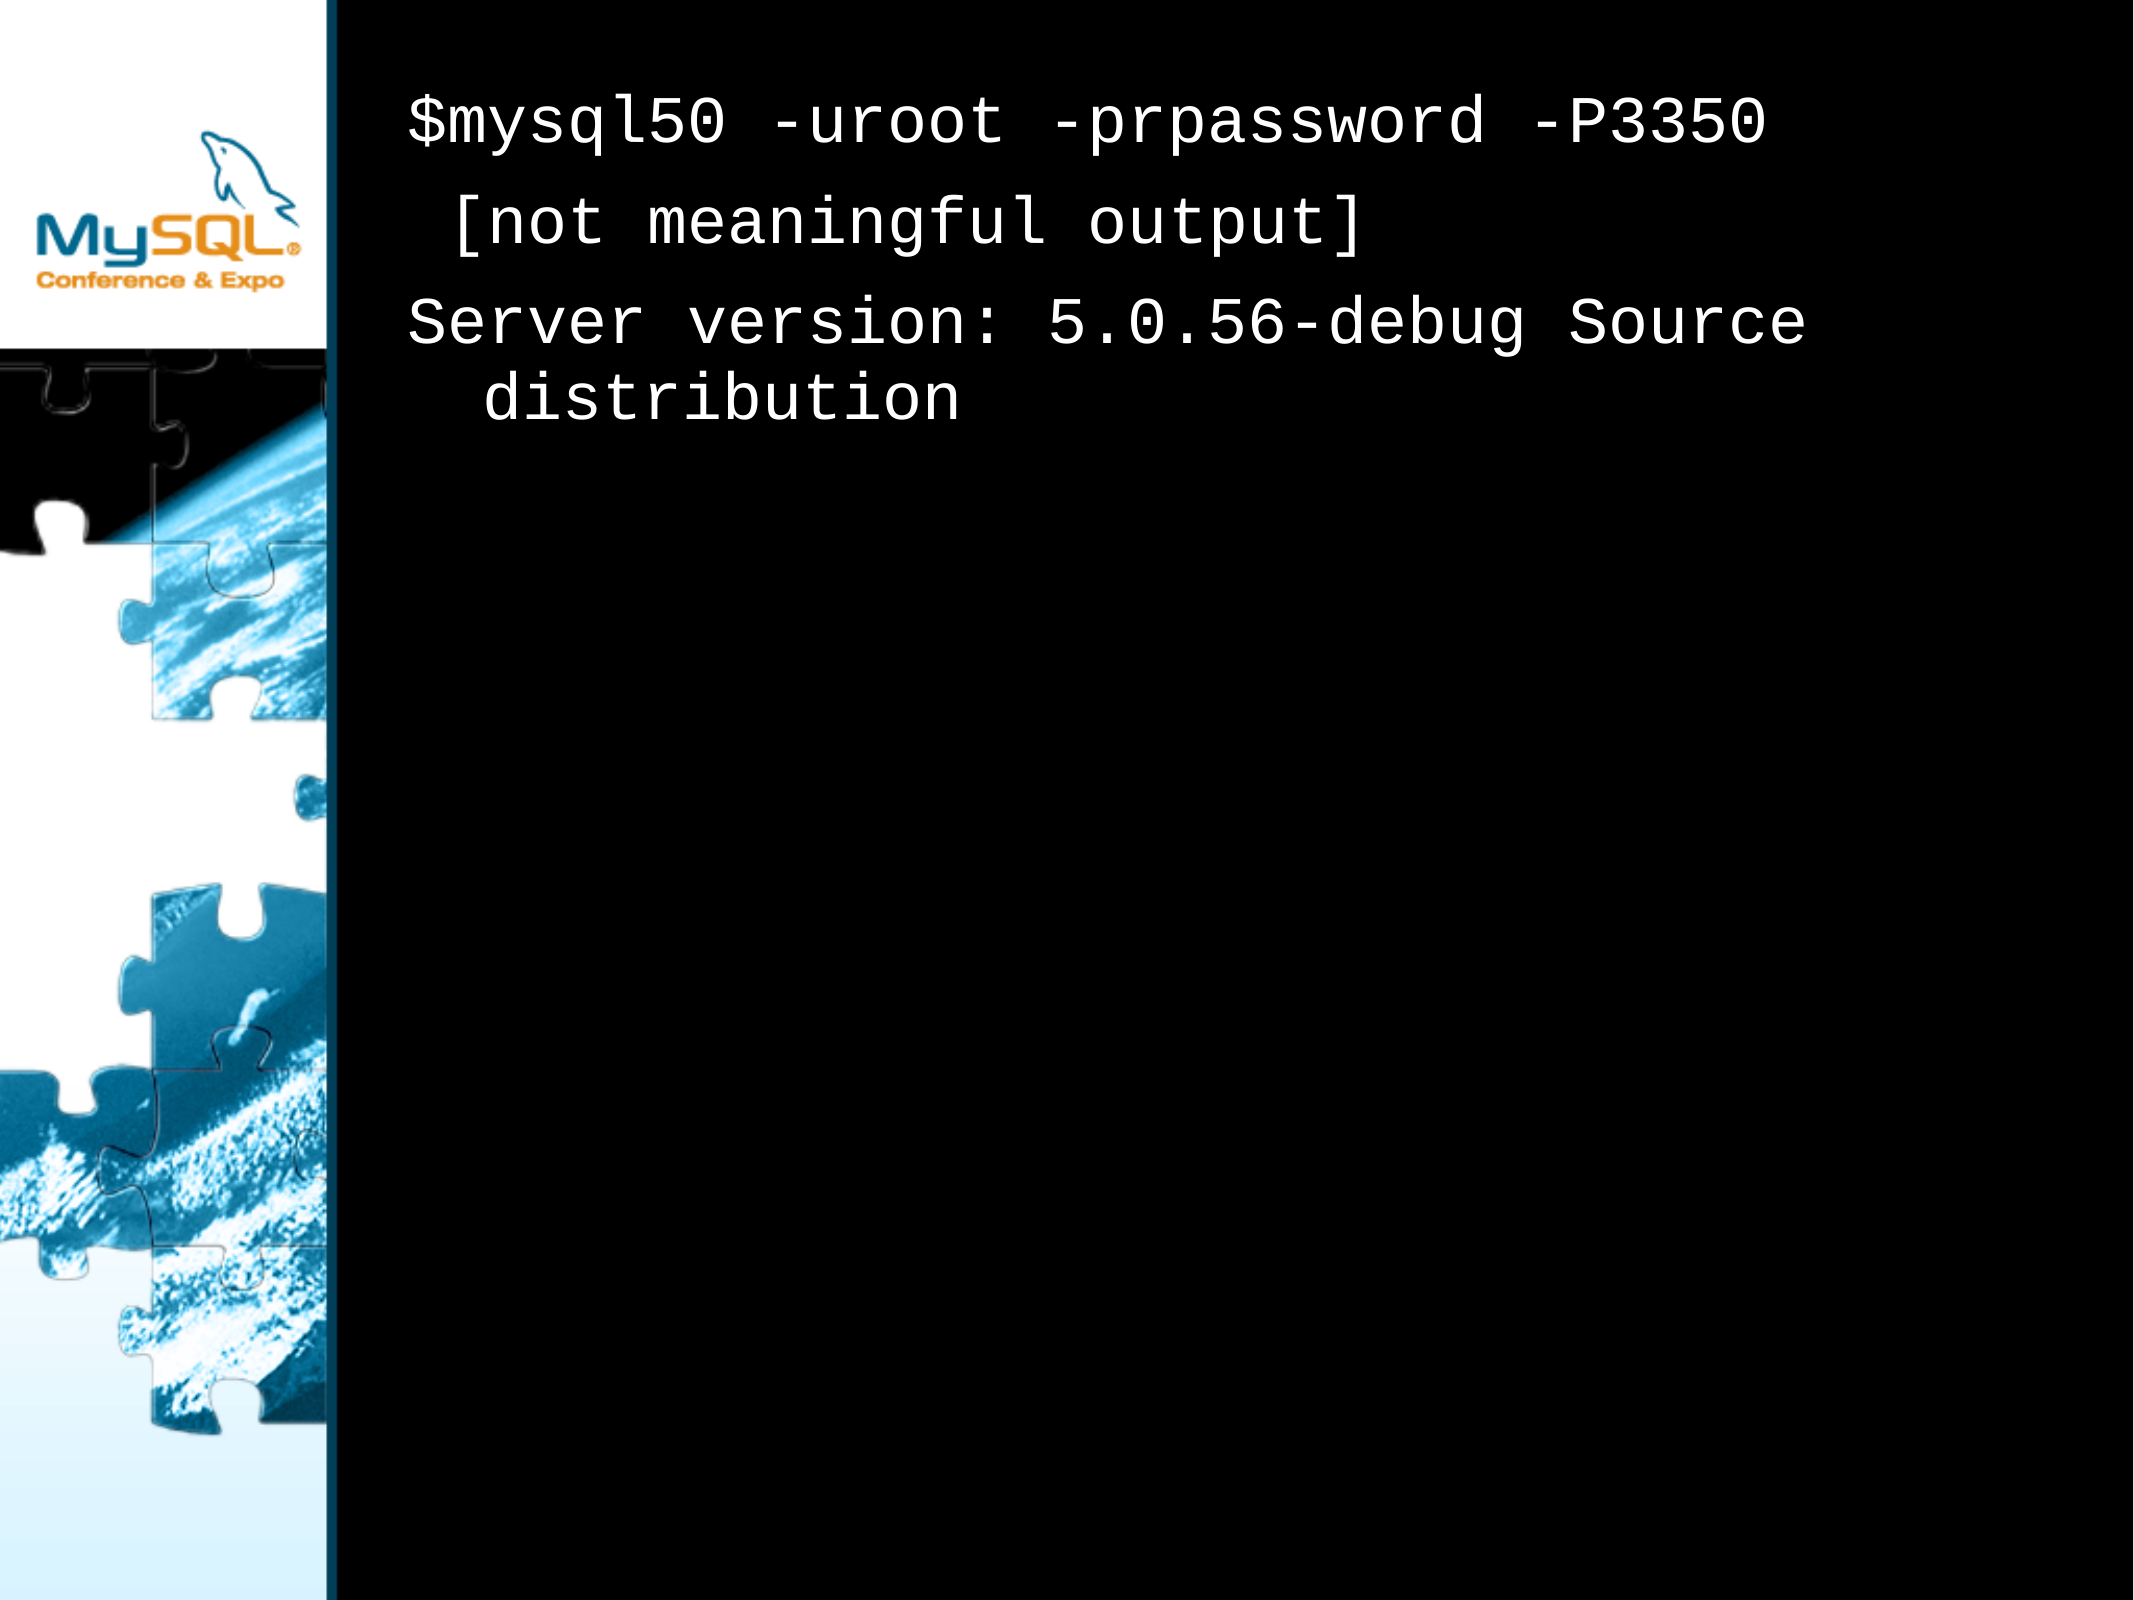

#
$mysql50 -uroot -prpassword -P3350
 [not meaningful output]
Server version: 5.0.56-debug Source distribution